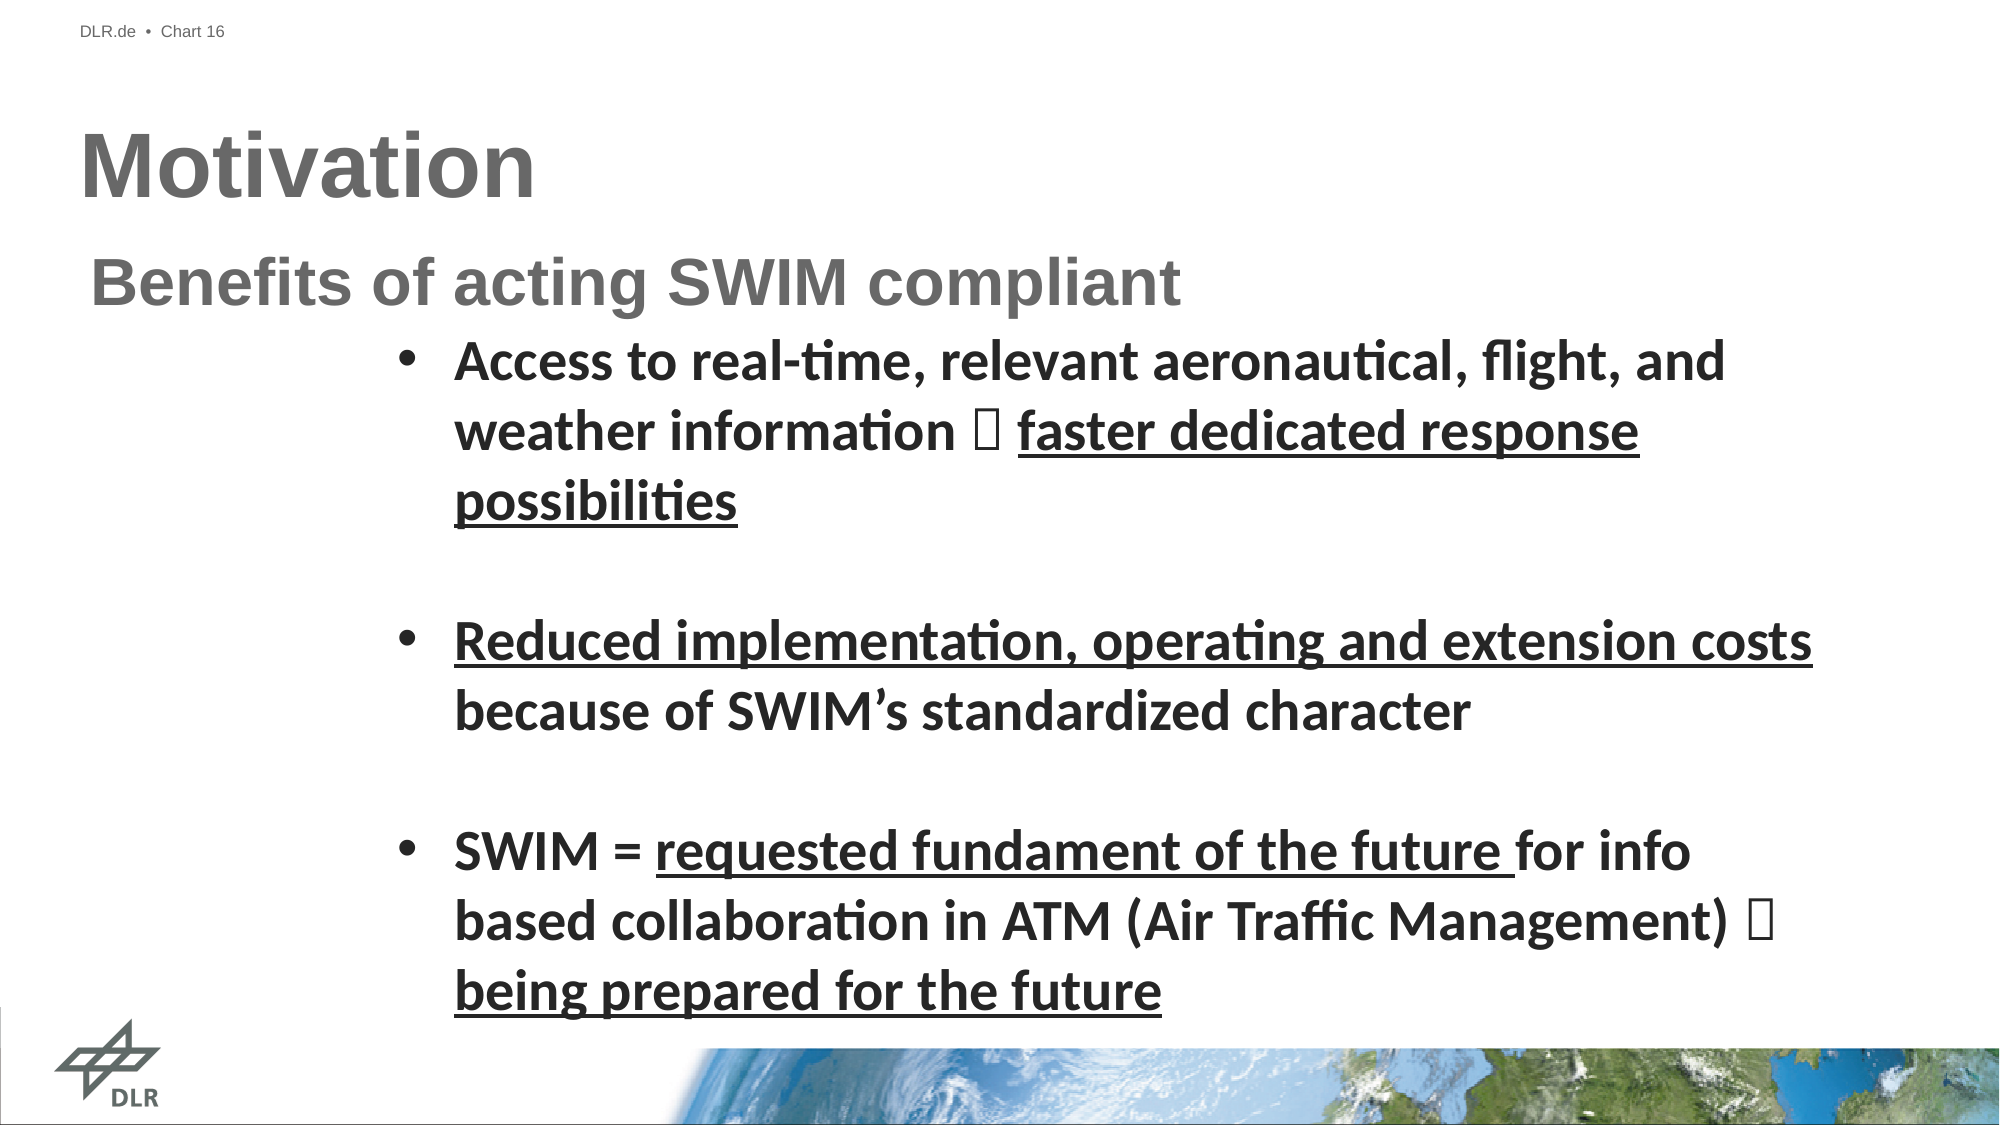

DLR.de • Chart
# Motivation
Benefits of acting SWIM compliant
Access to real-time, relevant aeronautical, flight, and weather information  faster dedicated response possibilities
Reduced implementation, operating and extension costs because of SWIM’s standardized character
SWIM = requested fundament of the future for info based collaboration in ATM (Air Traffic Management)  being prepared for the future